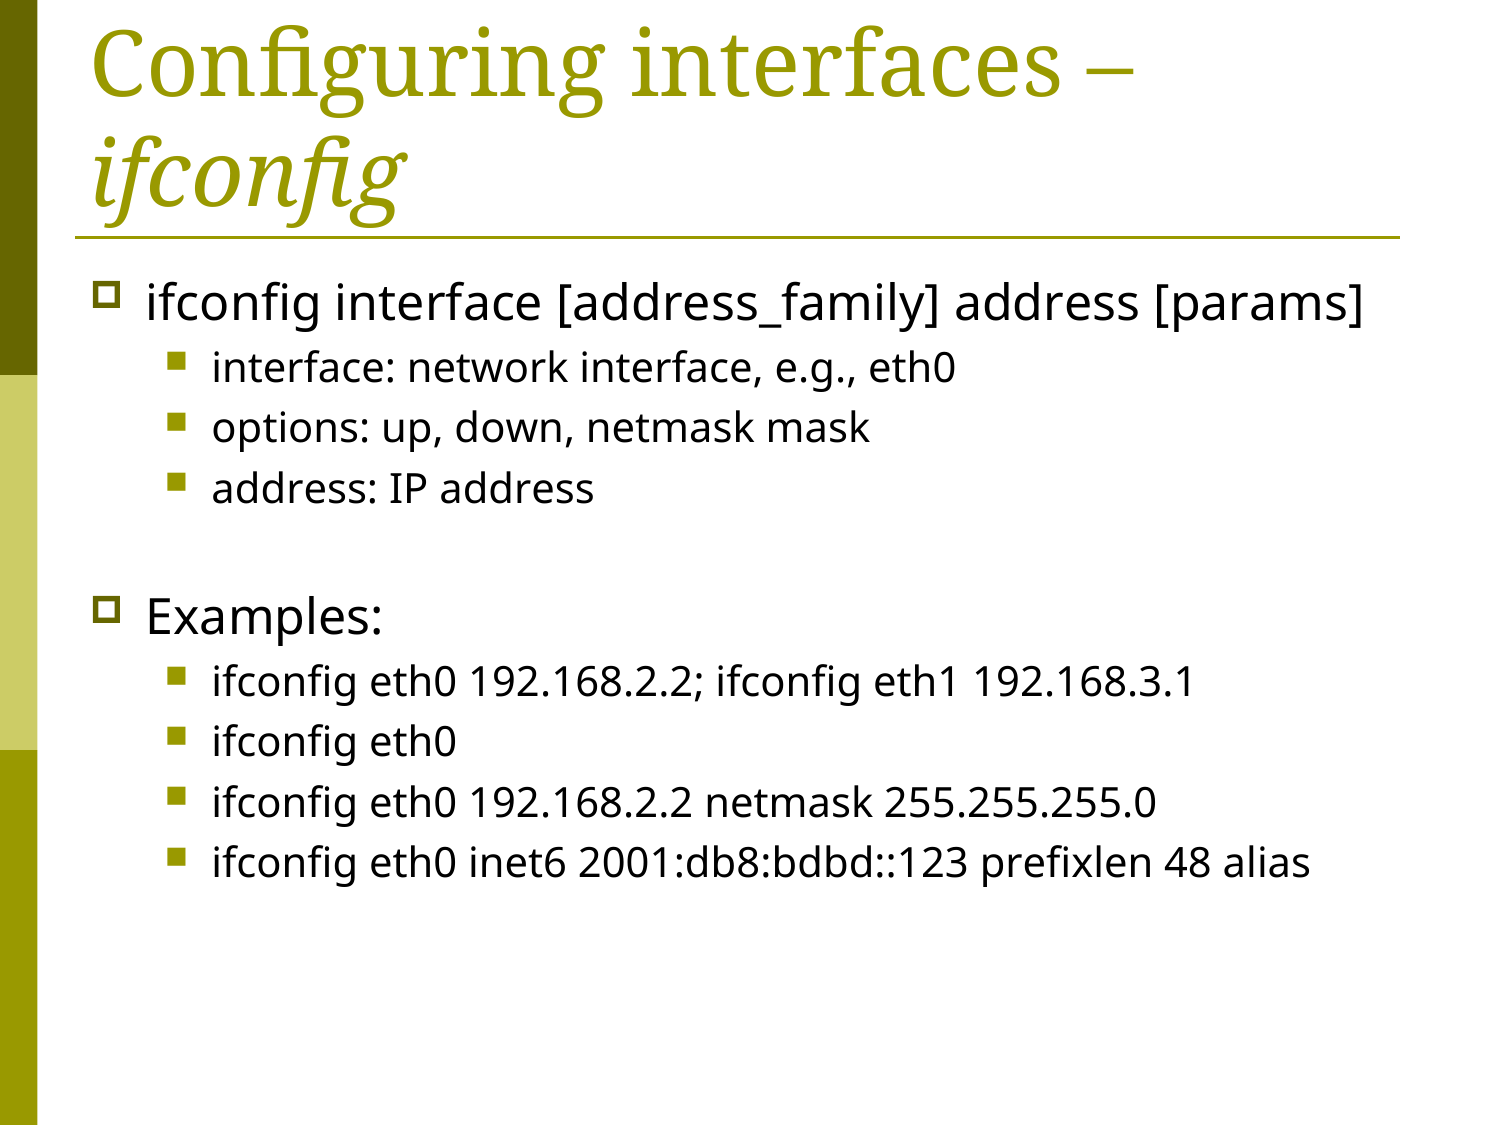

# Configuring interfaces – ifconfig
ifconfig interface [address_family] address [params]
interface: network interface, e.g., eth0
options: up, down, netmask mask
address: IP address
Examples:
ifconfig eth0 192.168.2.2; ifconfig eth1 192.168.3.1
ifconfig eth0
ifconfig eth0 192.168.2.2 netmask 255.255.255.0
ifconfig eth0 inet6 2001:db8:bdbd::123 prefixlen 48 alias